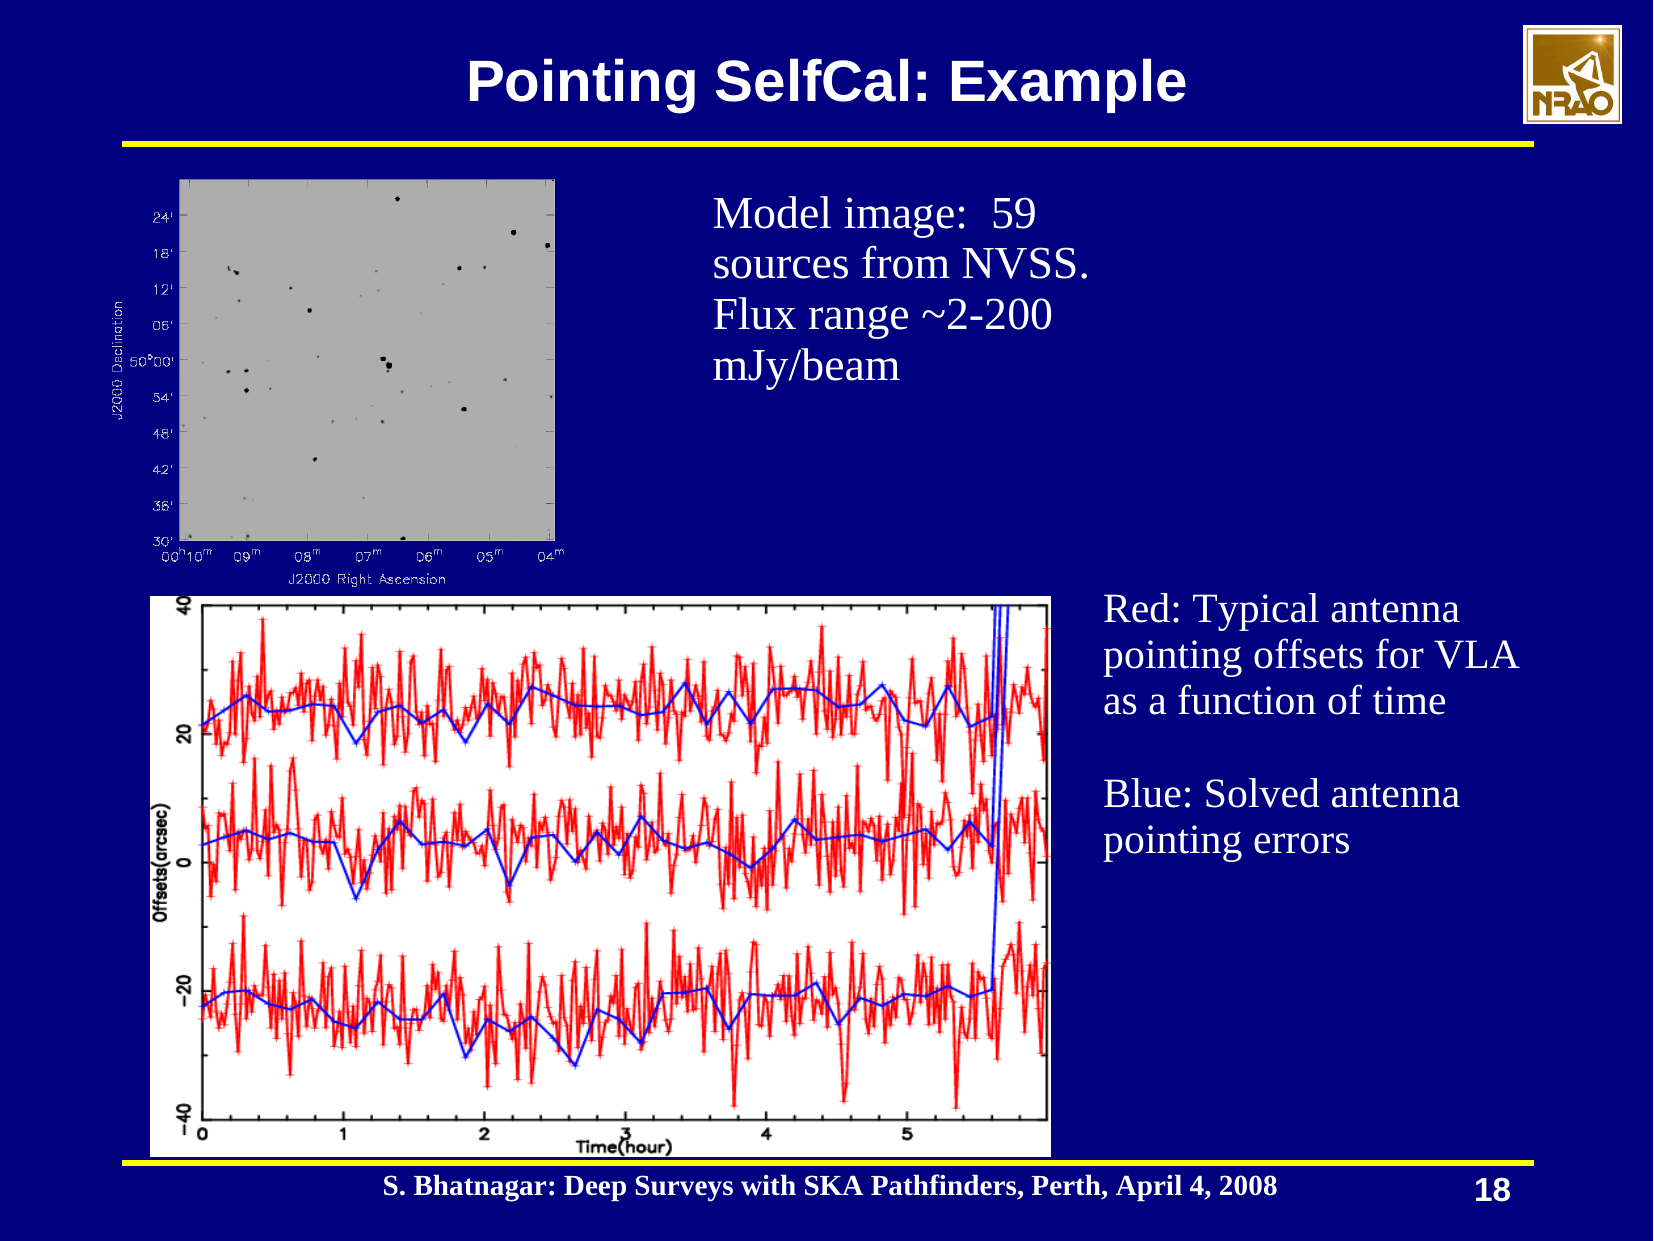

# Pointing SelfCal: Example
Model image: 59 sources from NVSS.
Flux range ~2-200 mJy/beam
Red: Typical antenna pointing offsets for VLA as a function of time
Blue: Solved antenna pointing errors